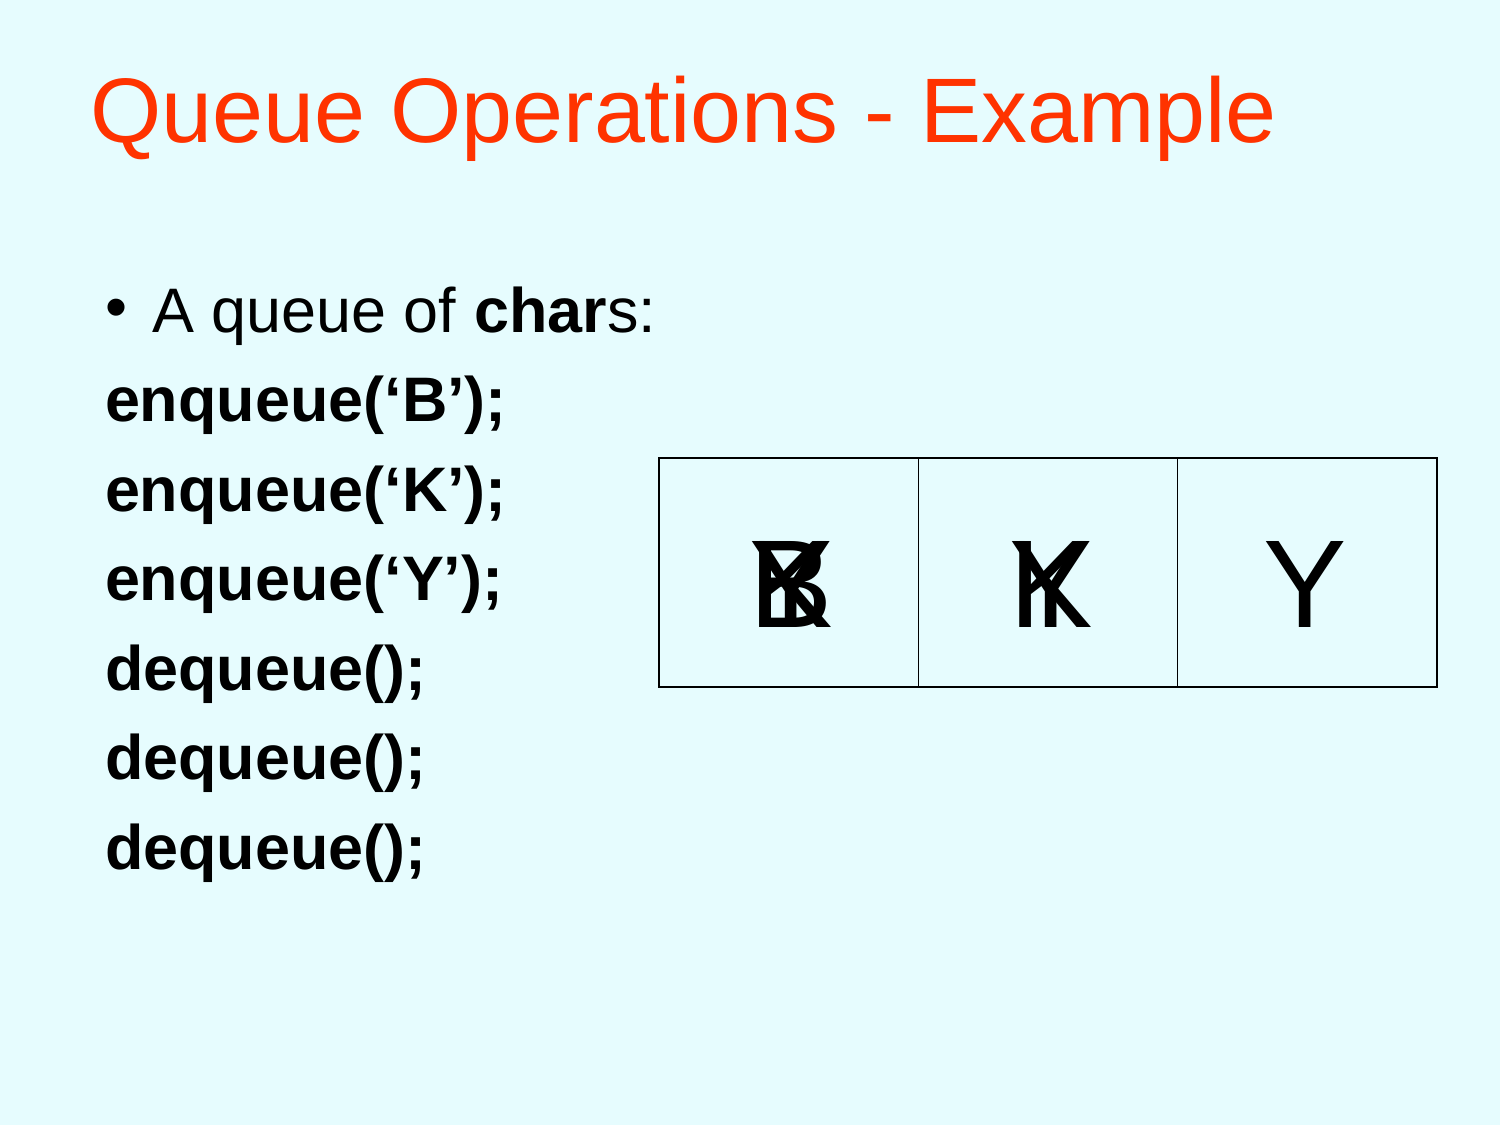

# Queue Operations - Example
A queue of chars:
enqueue(‘B’);
enqueue(‘K’);
enqueue(‘Y’);
dequeue();
dequeue();
dequeue();
| | | |
| --- | --- | --- |
B
K
Y
Y
K
Y